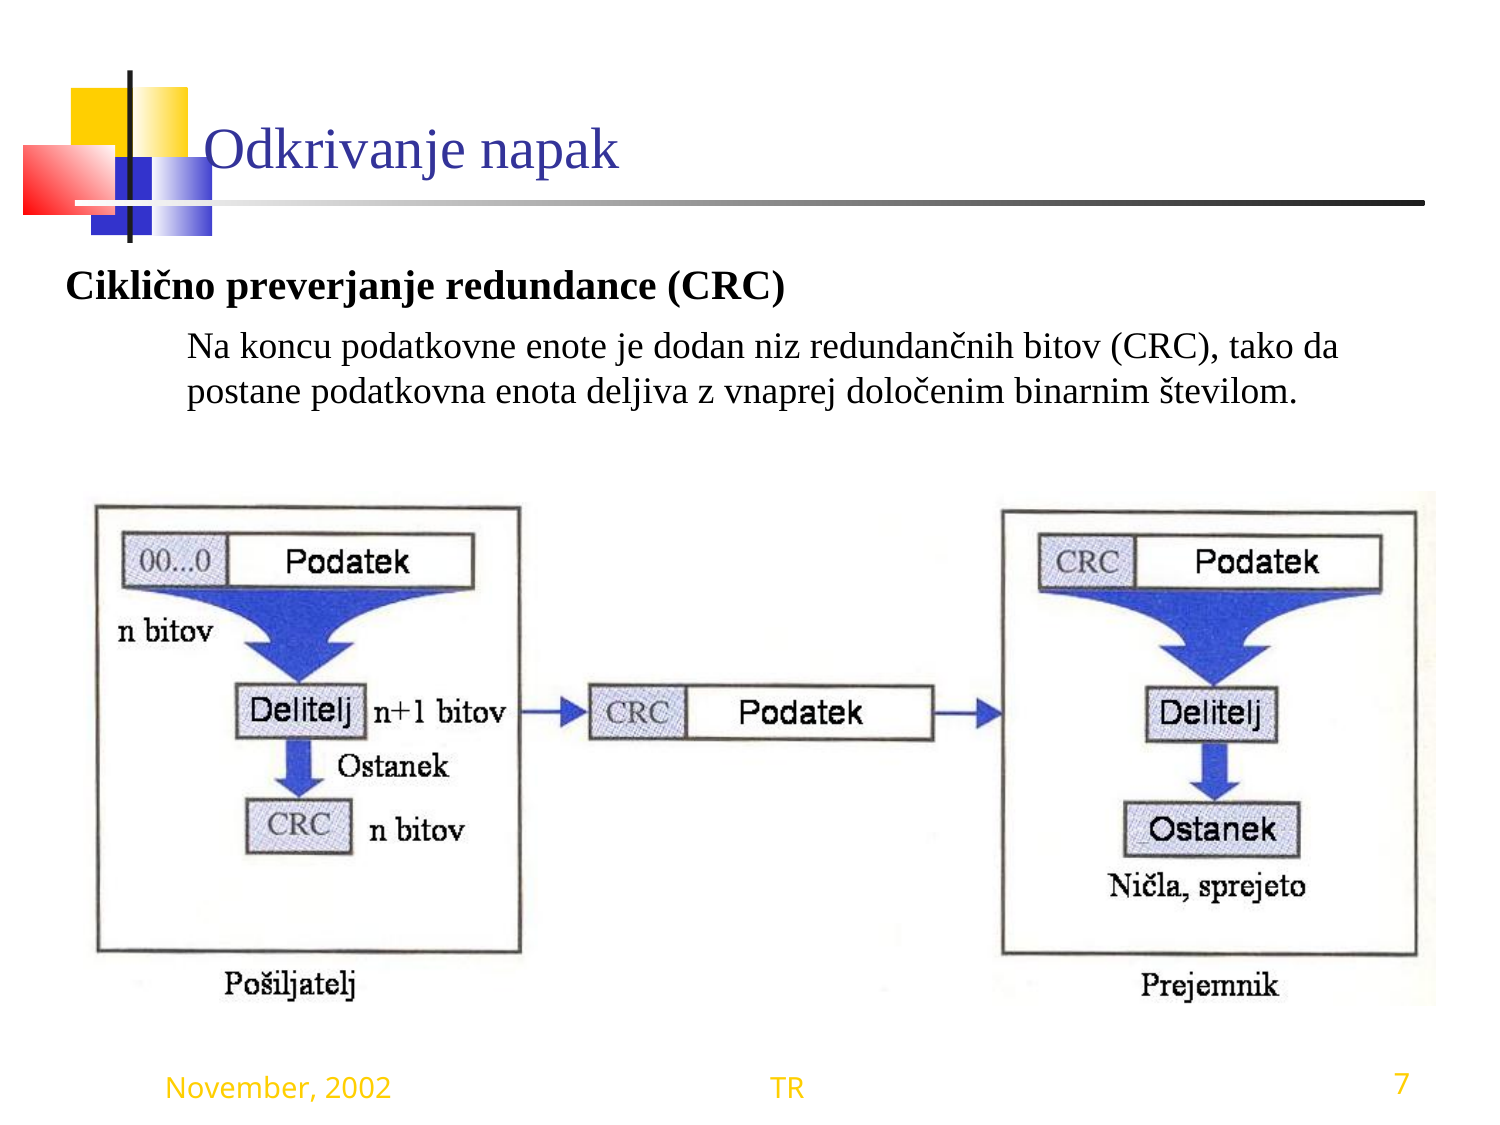

# Odkrivanje napak
Ciklično preverjanje redundance (CRC)
	Na koncu podatkovne enote je dodan niz redundančnih bitov (CRC), tako da postane podatkovna enota deljiva z vnaprej določenim binarnim številom.
November, 2002
TR